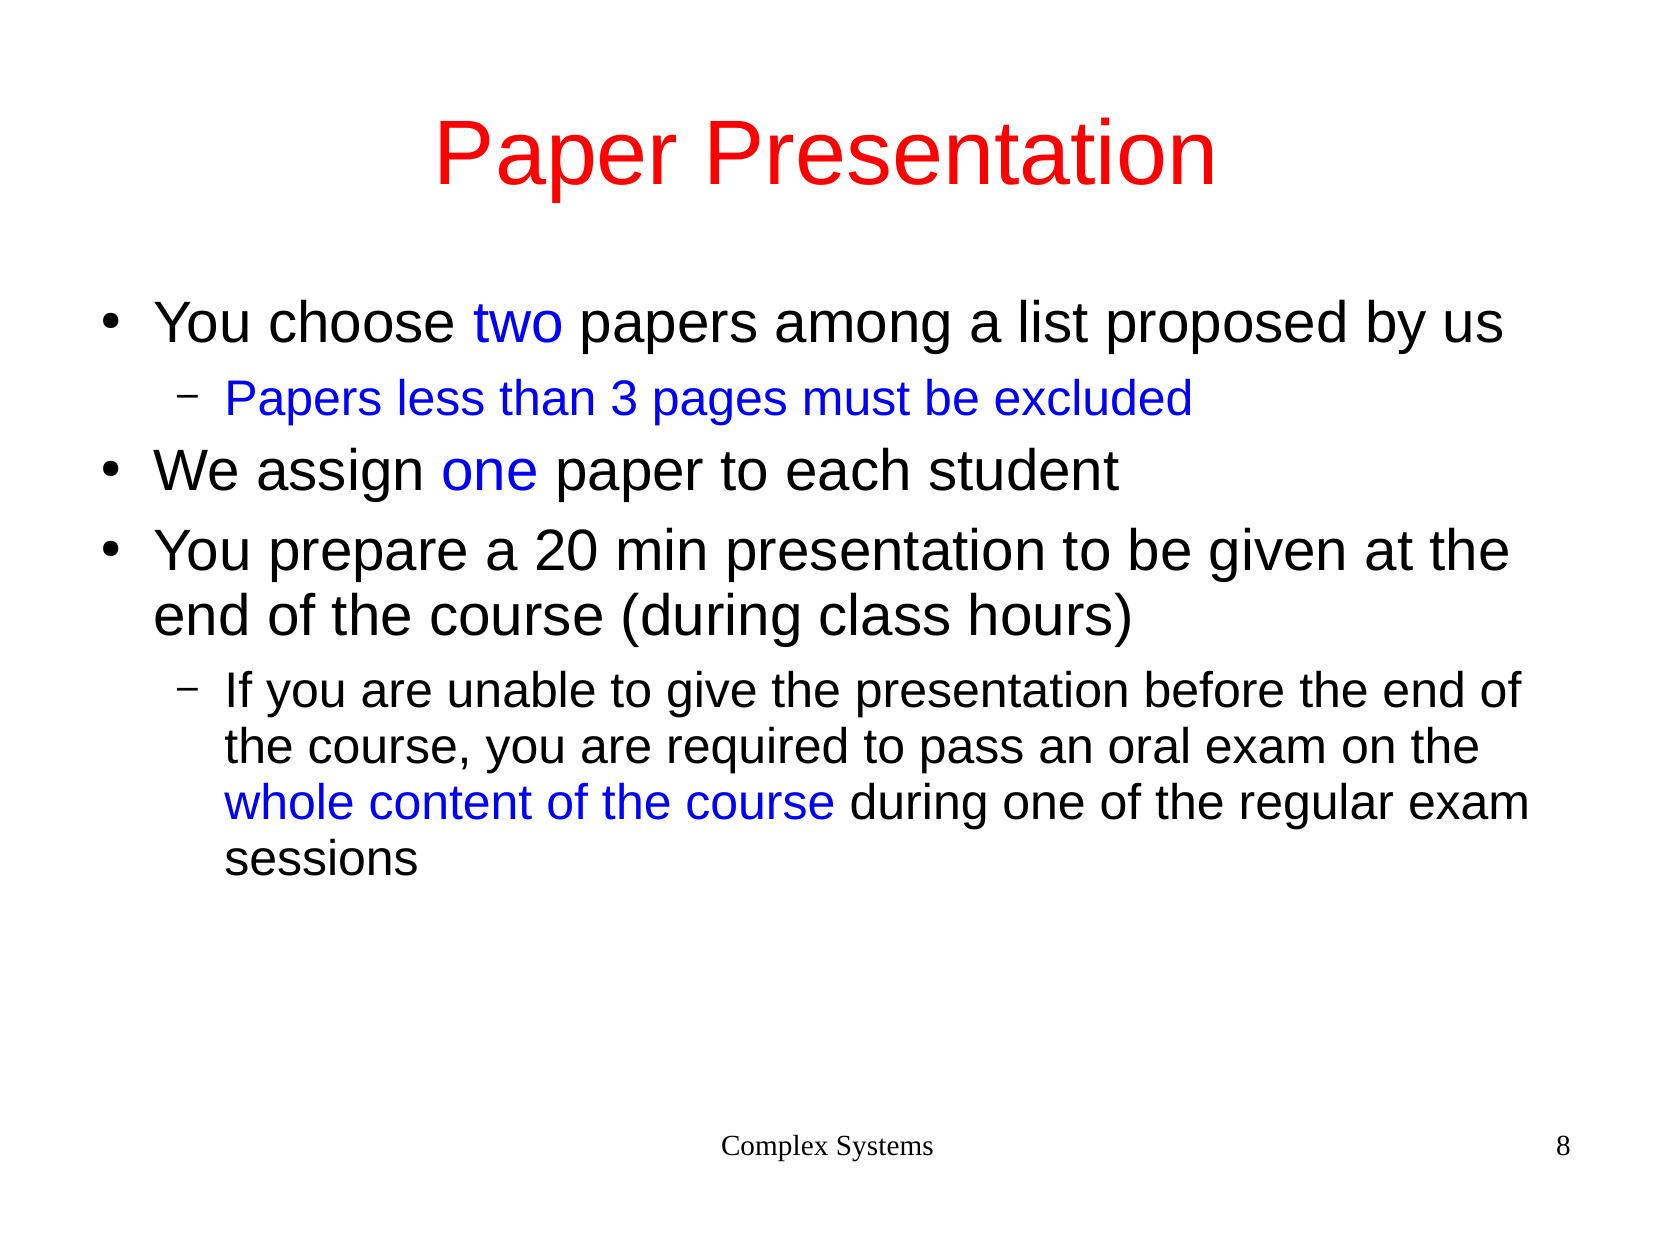

# Paper Presentation
You choose two papers among a list proposed by us
Papers less than 3 pages must be excluded
We assign one paper to each student
You prepare a 20 min presentation to be given at the end of the course (during class hours)
If you are unable to give the presentation before the end of the course, you are required to pass an oral exam on the whole content of the course during one of the regular exam sessions
Complex Systems
8